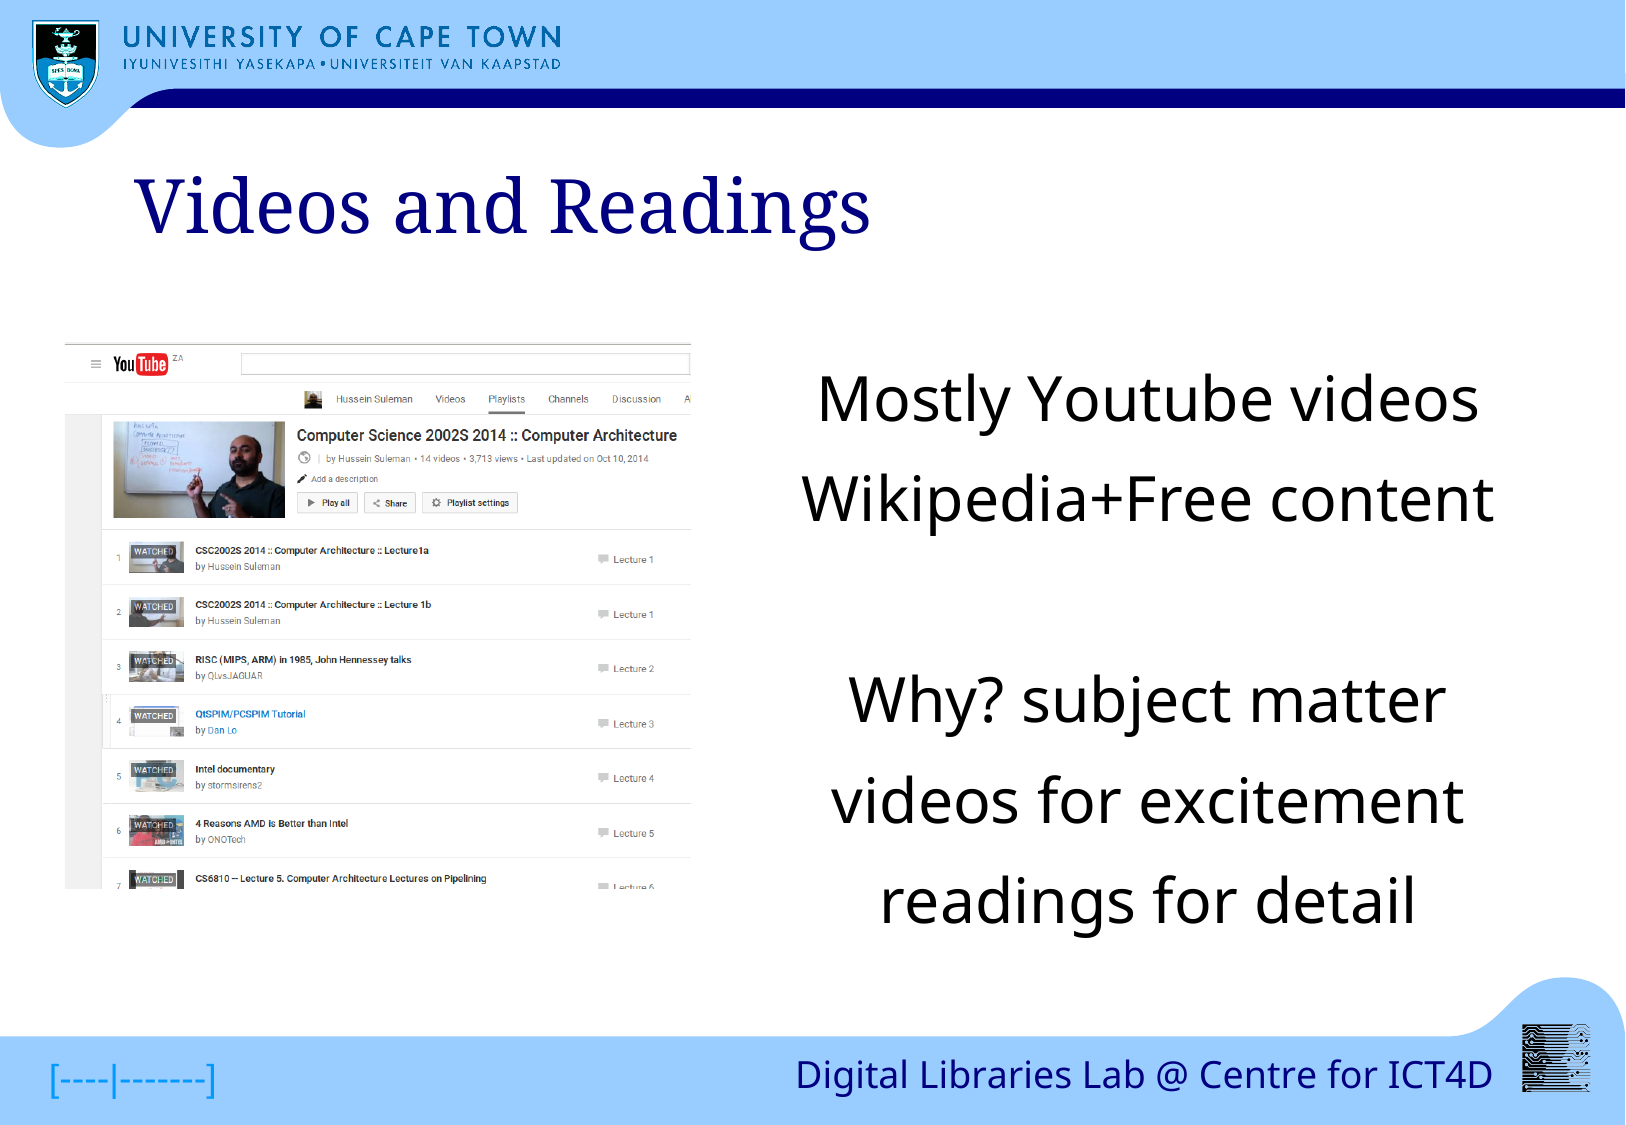

# Videos and Readings
Mostly Youtube videos
Wikipedia+Free content
Why? subject matter
videos for excitement
readings for detail
[----|-------]